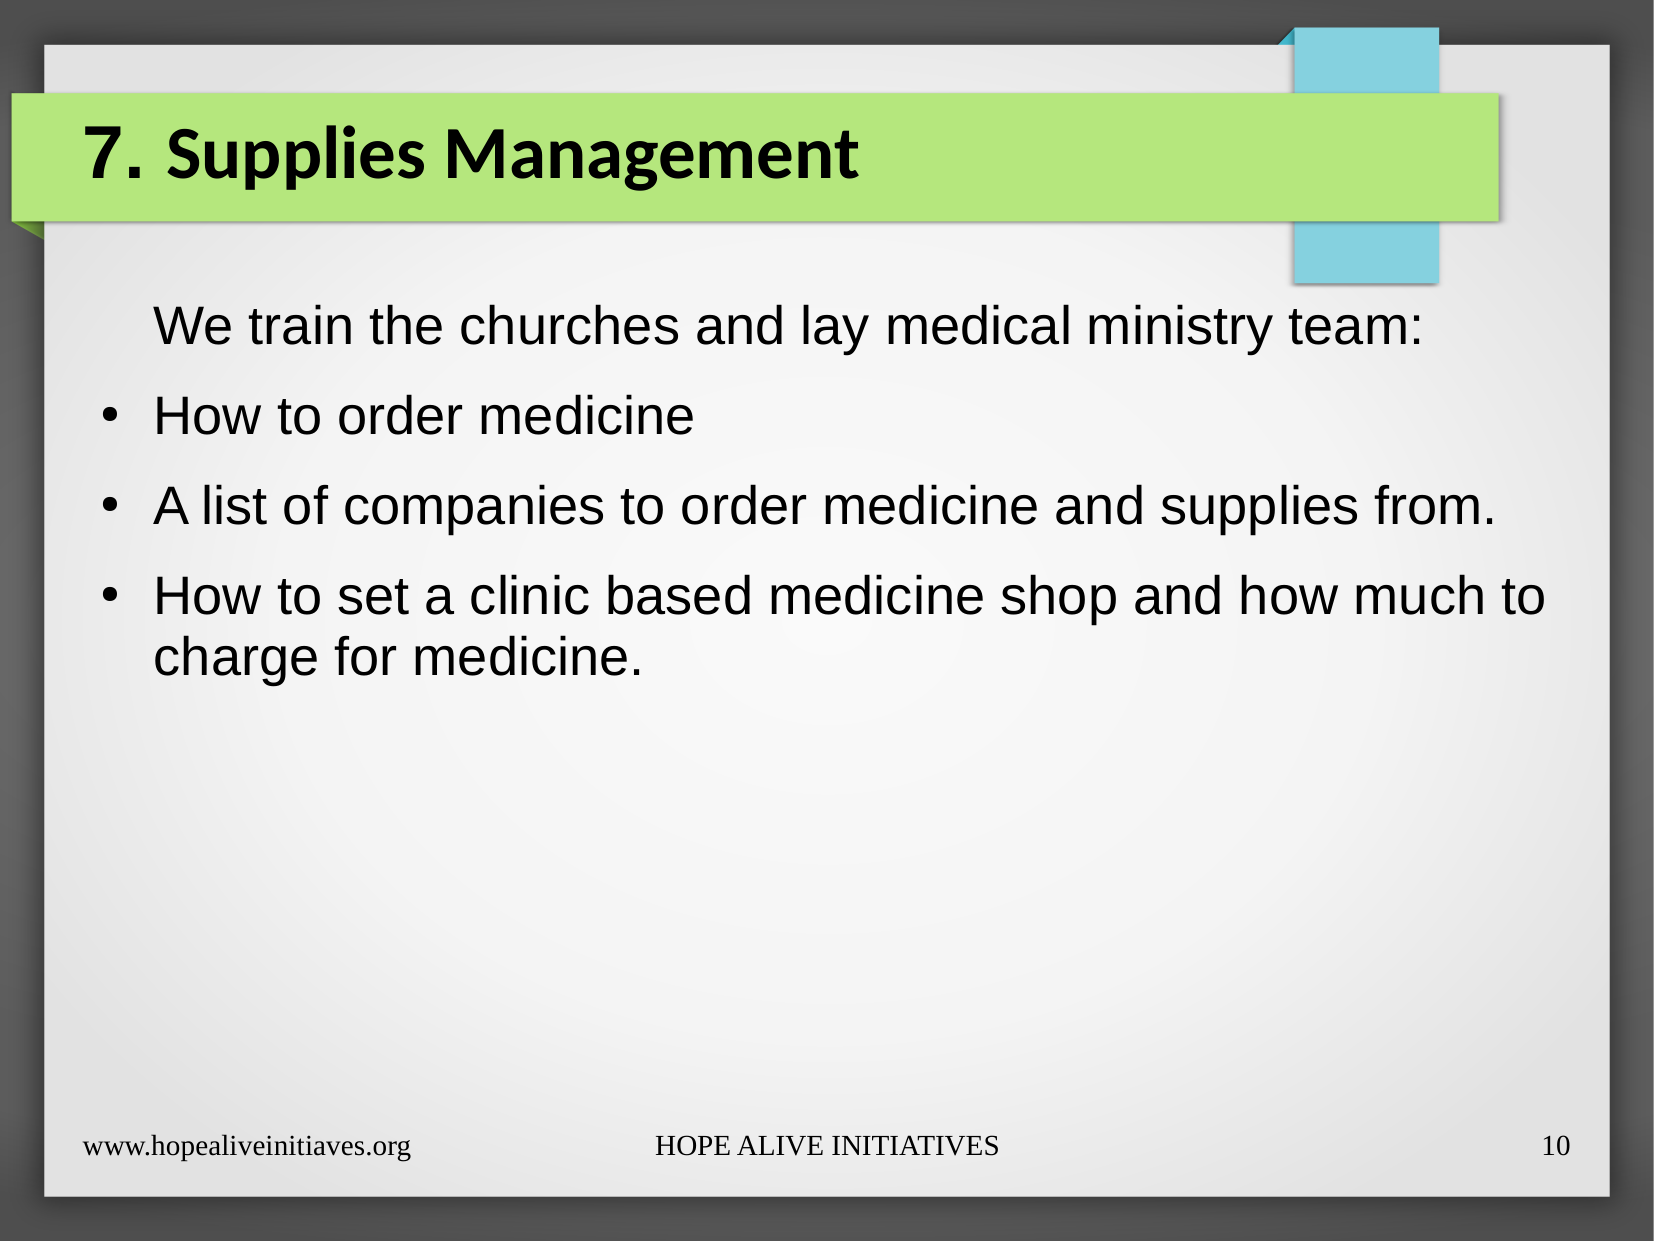

# 7. Supplies Management
We train the churches and lay medical ministry team:
How to order medicine
A list of companies to order medicine and supplies from.
How to set a clinic based medicine shop and how much to charge for medicine.
www.hopealiveinitiaves.org
HOPE ALIVE INITIATIVES
10